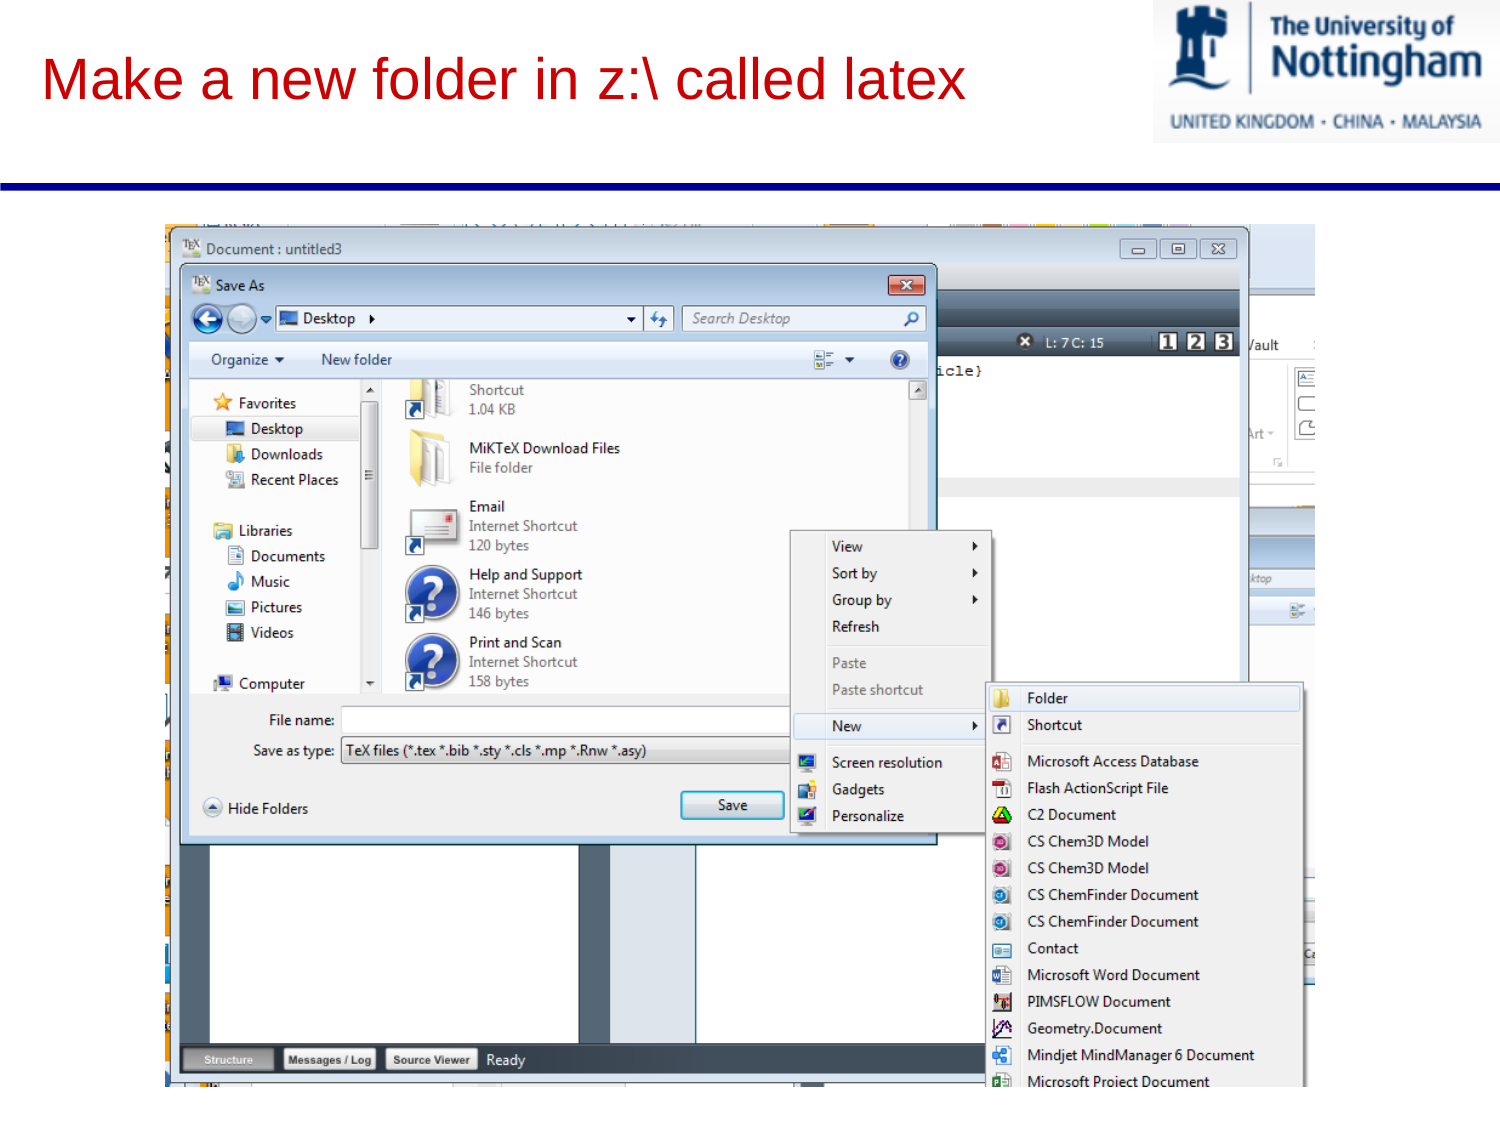

Make a new folder in z:\ called latex